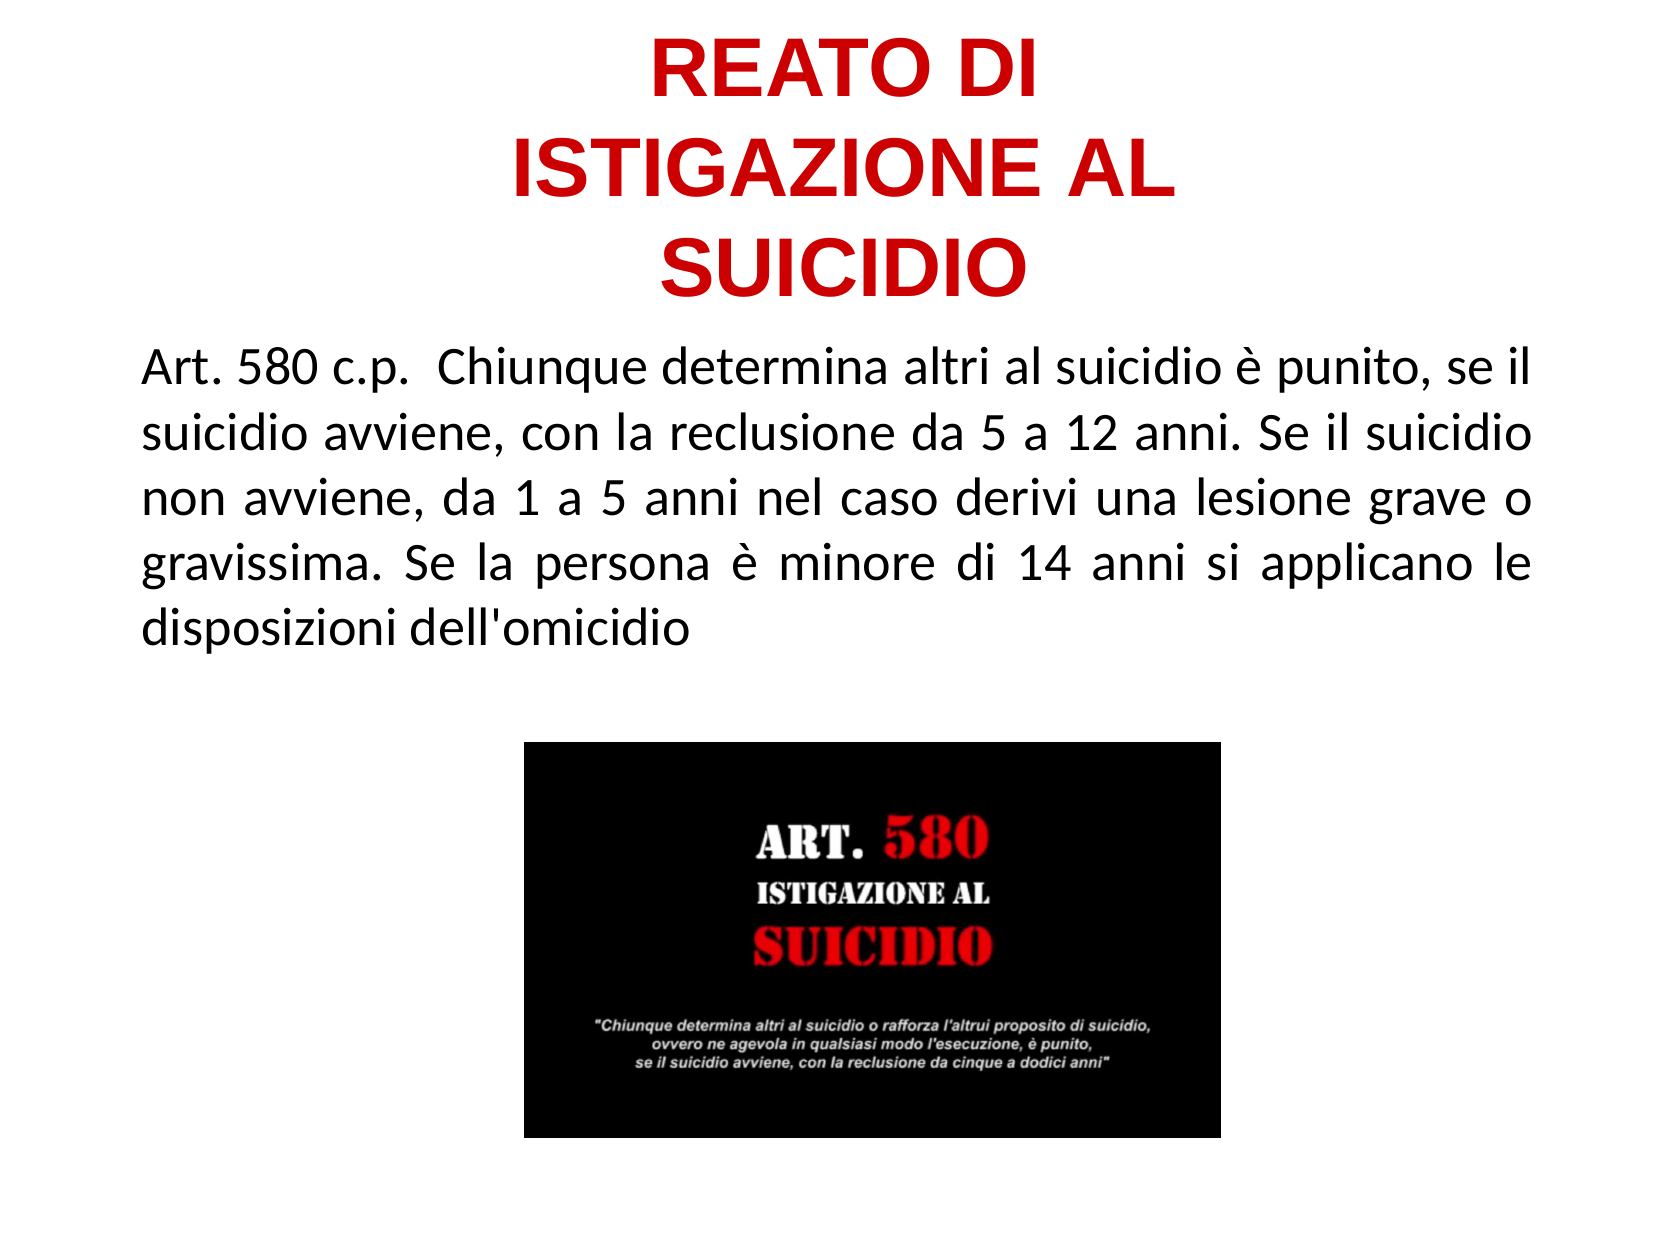

# REATO DI ISTIGAZIONE AL SUICIDIO
Art. 580 c.p. Chiunque determina altri al suicidio è punito, se il suicidio avviene, con la reclusione da 5 a 12 anni. Se il suicidio non avviene, da 1 a 5 anni nel caso derivi una lesione grave o gravissima. Se la persona è minore di 14 anni si applicano le disposizioni dell'omicidio